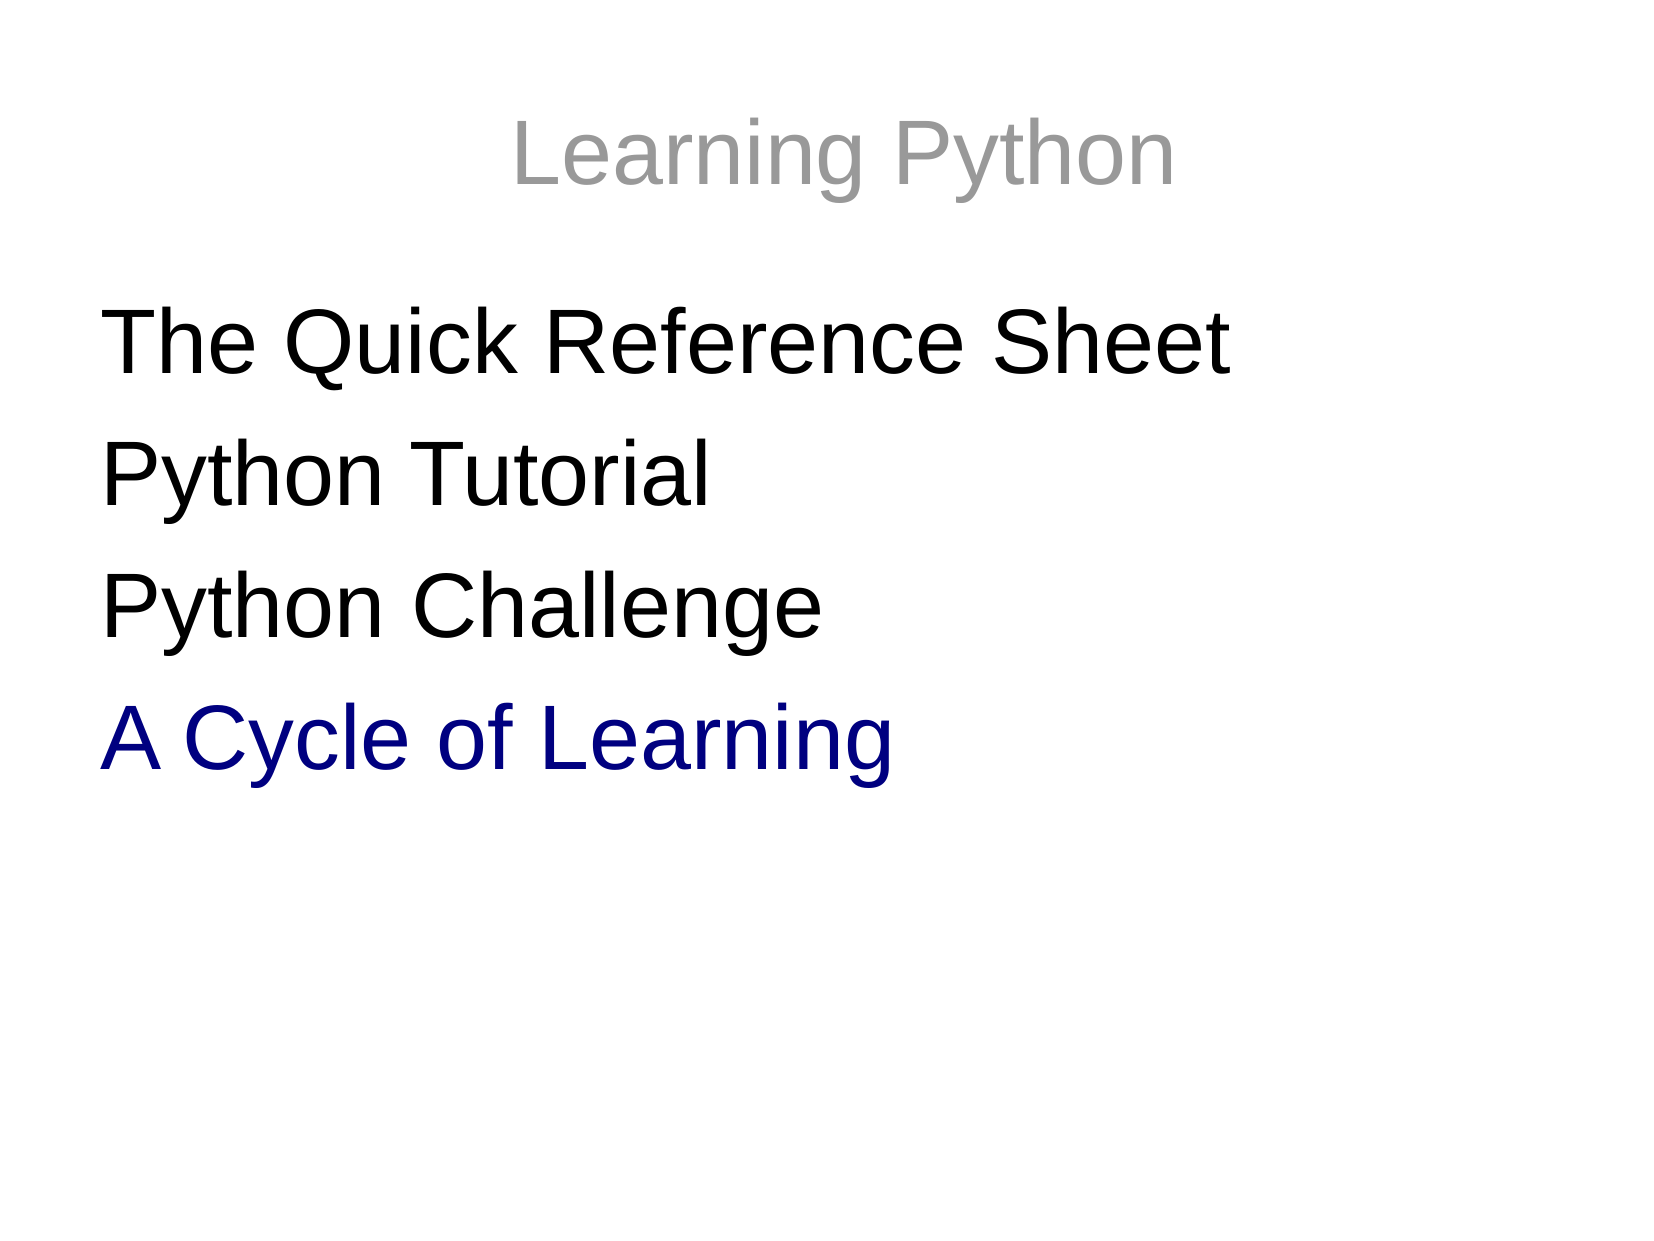

# Learning Python
The Quick Reference Sheet
Python Tutorial
Python Challenge
A Cycle of Learning